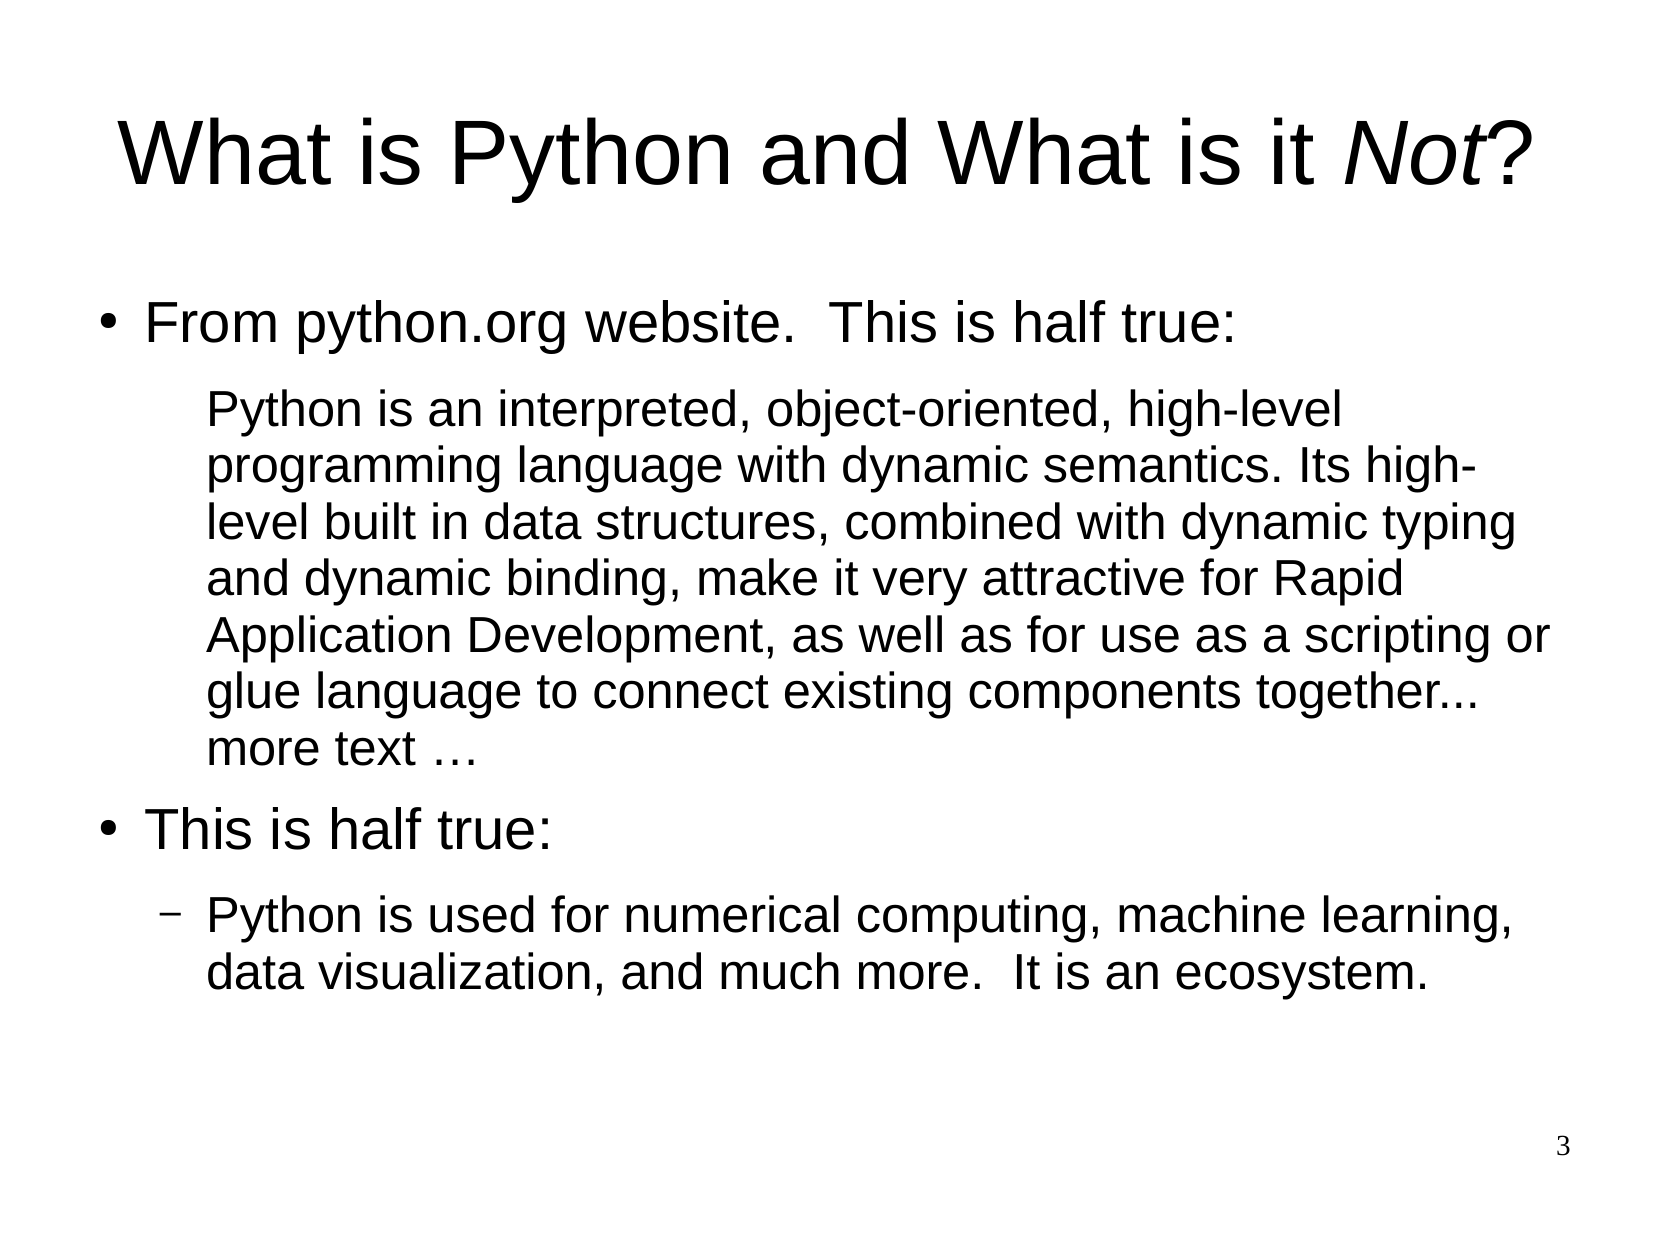

# What is Python and What is it Not?
From python.org website. This is half true:
Python is an interpreted, object-oriented, high-level programming language with dynamic semantics. Its high-level built in data structures, combined with dynamic typing and dynamic binding, make it very attractive for Rapid Application Development, as well as for use as a scripting or glue language to connect existing components together... more text …
This is half true:
Python is used for numerical computing, machine learning, data visualization, and much more. It is an ecosystem.
3